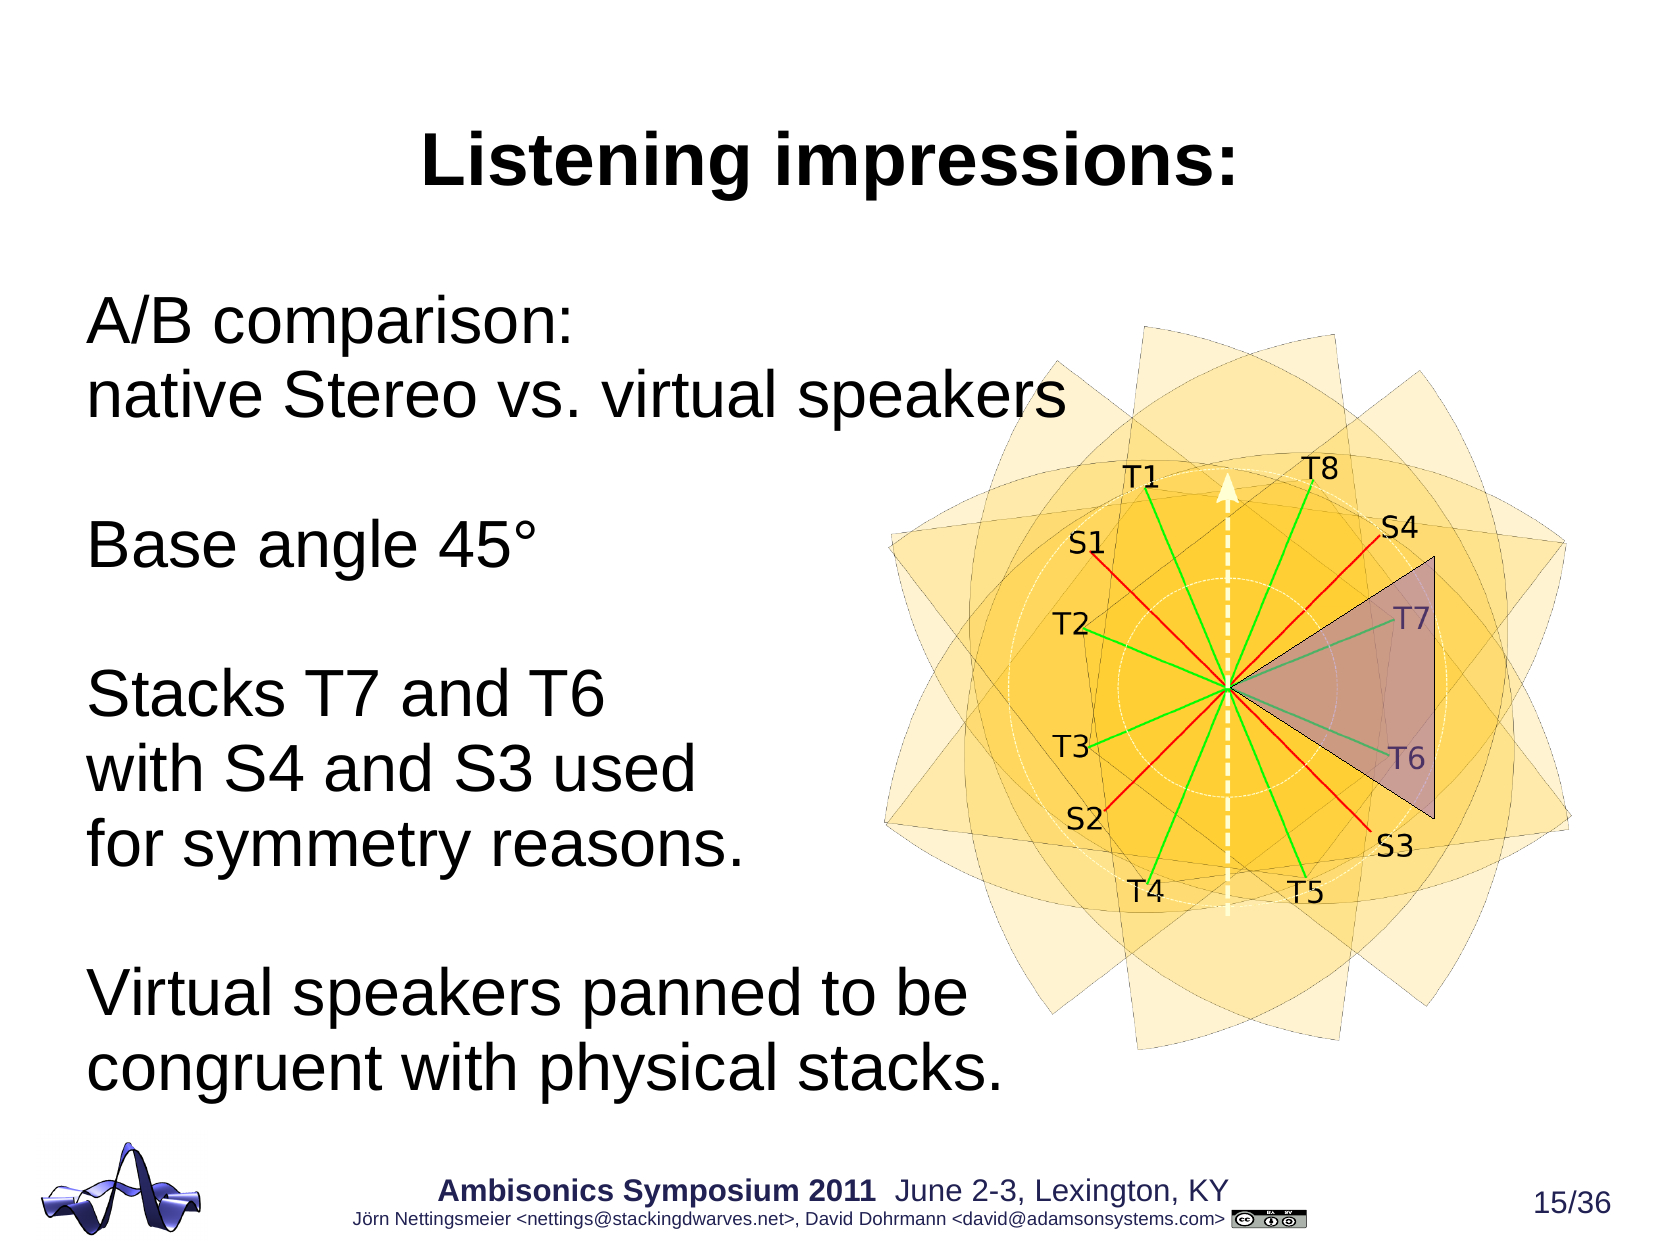

# Listening impressions:
A/B comparison:
native Stereo vs. virtual speakers
Base angle 45°
Stacks T7 and T6
with S4 and S3 used
for symmetry reasons.
Virtual speakers panned to be
congruent with physical stacks.